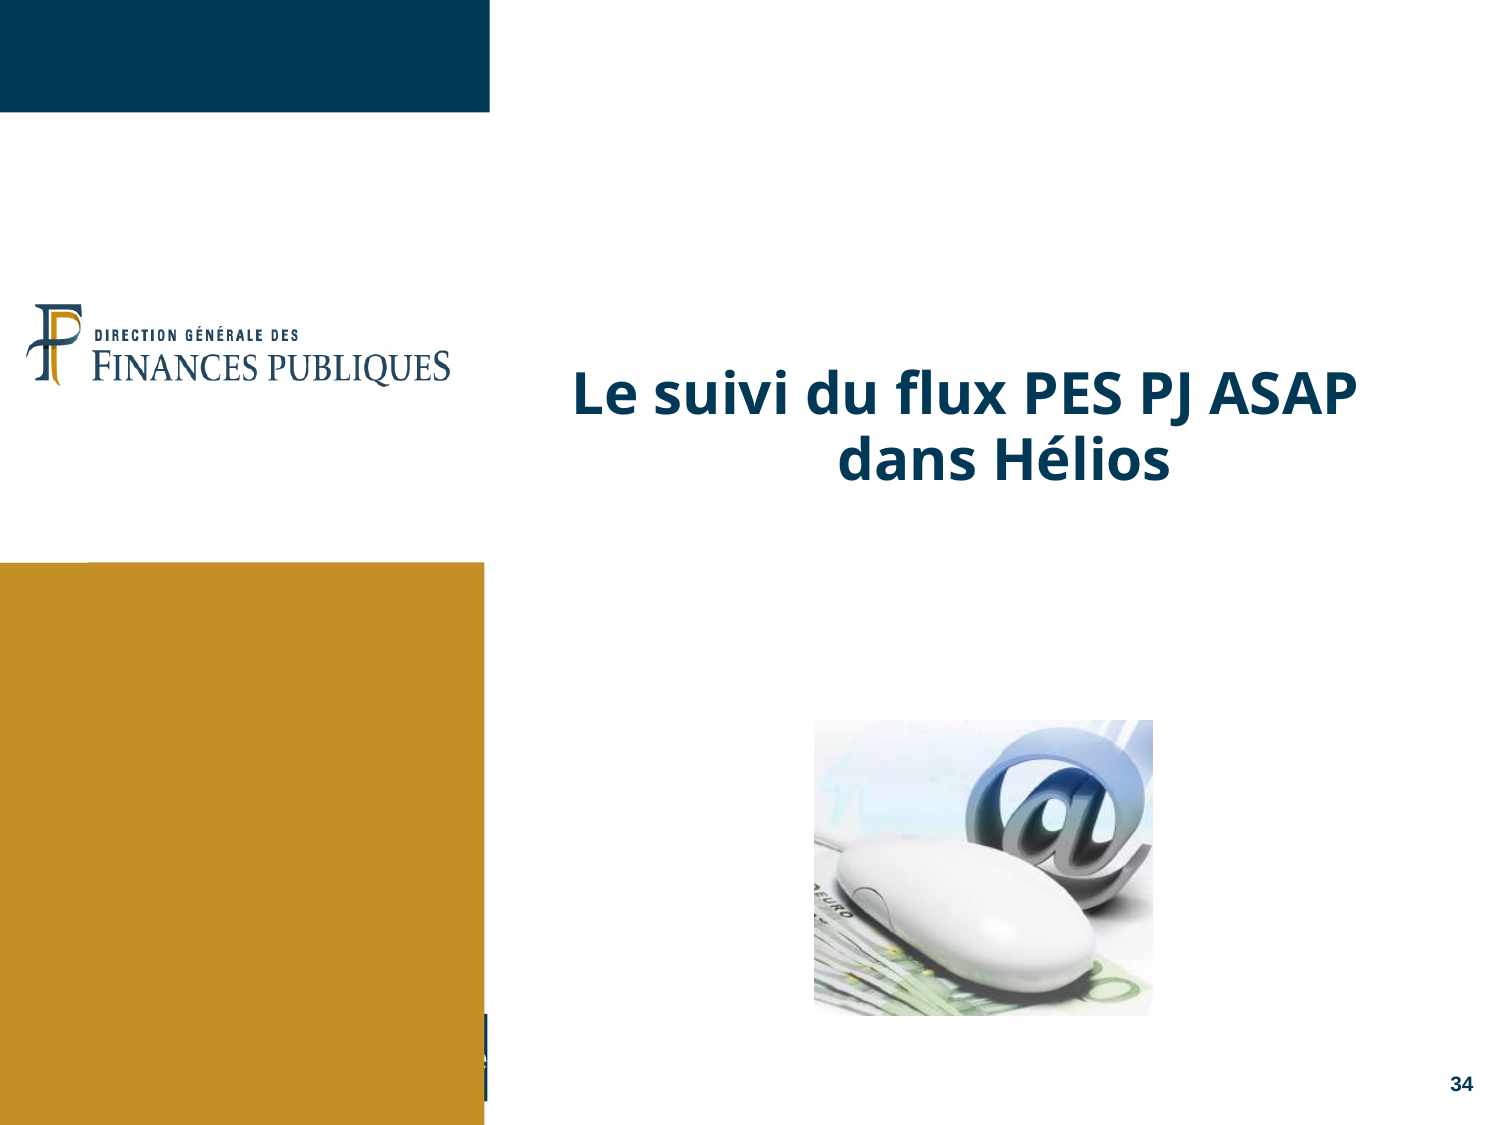

Le suivi du flux PES PJ ASAP
 dans Hélios